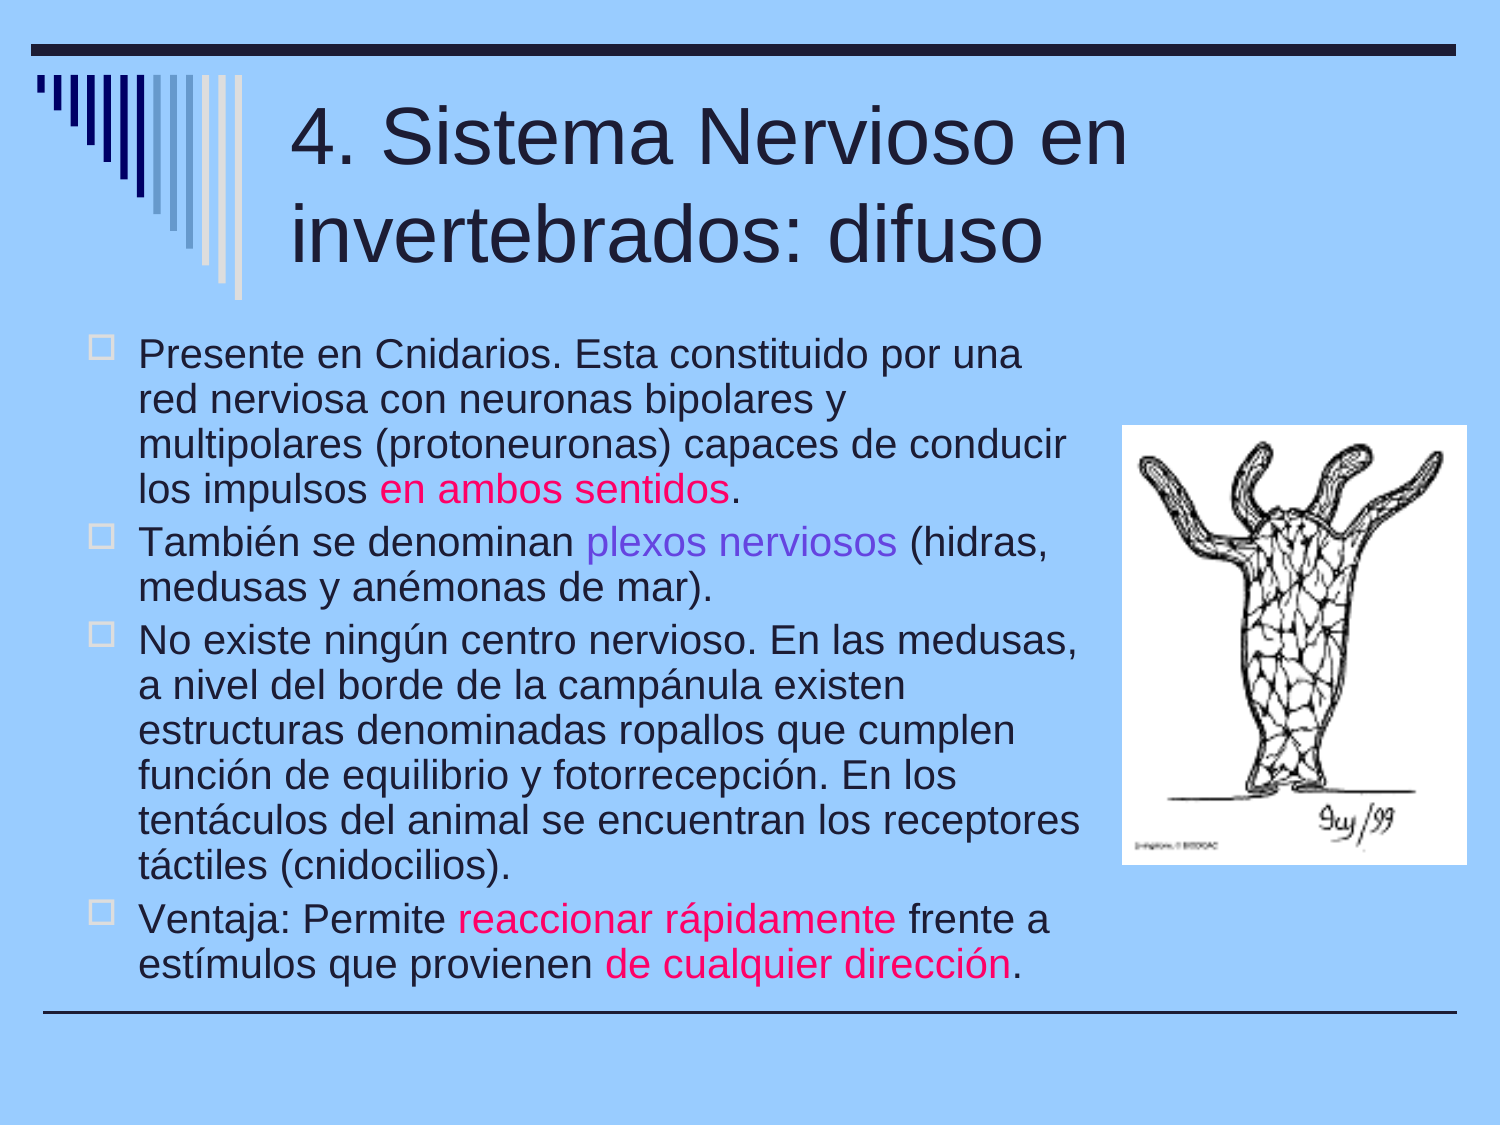

# 4. Sistema Nervioso en invertebrados: difuso
Presente en Cnidarios. Esta constituido por una red nerviosa con neuronas bipolares y multipolares (protoneuronas) capaces de conducir los impulsos en ambos sentidos.
También se denominan plexos nerviosos (hidras, medusas y anémonas de mar).
No existe ningún centro nervioso. En las medusas, a nivel del borde de la campánula existen estructuras denominadas ropallos que cumplen función de equilibrio y fotorrecepción. En los tentáculos del animal se encuentran los receptores táctiles (cnidocilios).
Ventaja: Permite reaccionar rápidamente frente a estímulos que provienen de cualquier dirección.